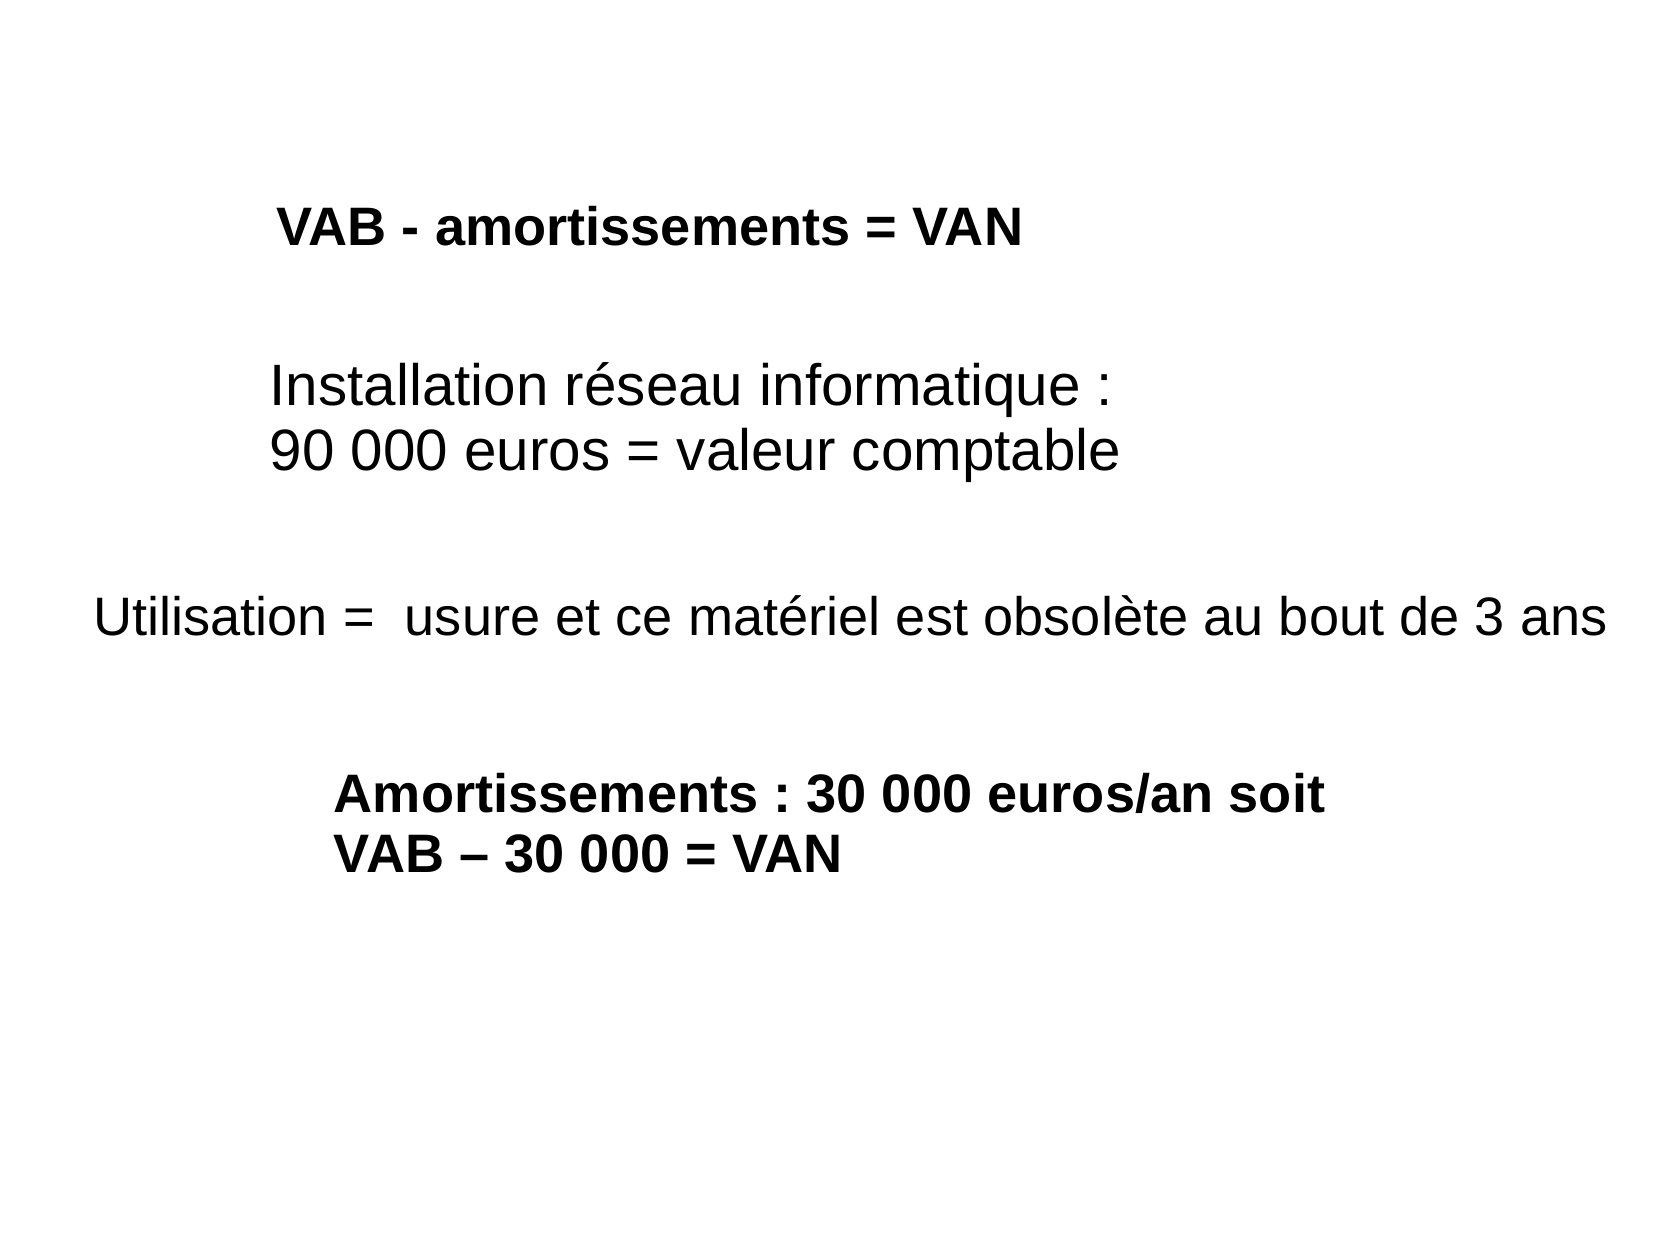

VAB - amortissements = VAN
Installation réseau informatique :
90 000 euros = valeur comptable
Utilisation = usure et ce matériel est obsolète au bout de 3 ans
Amortissements : 30 000 euros/an soit
VAB – 30 000 = VAN